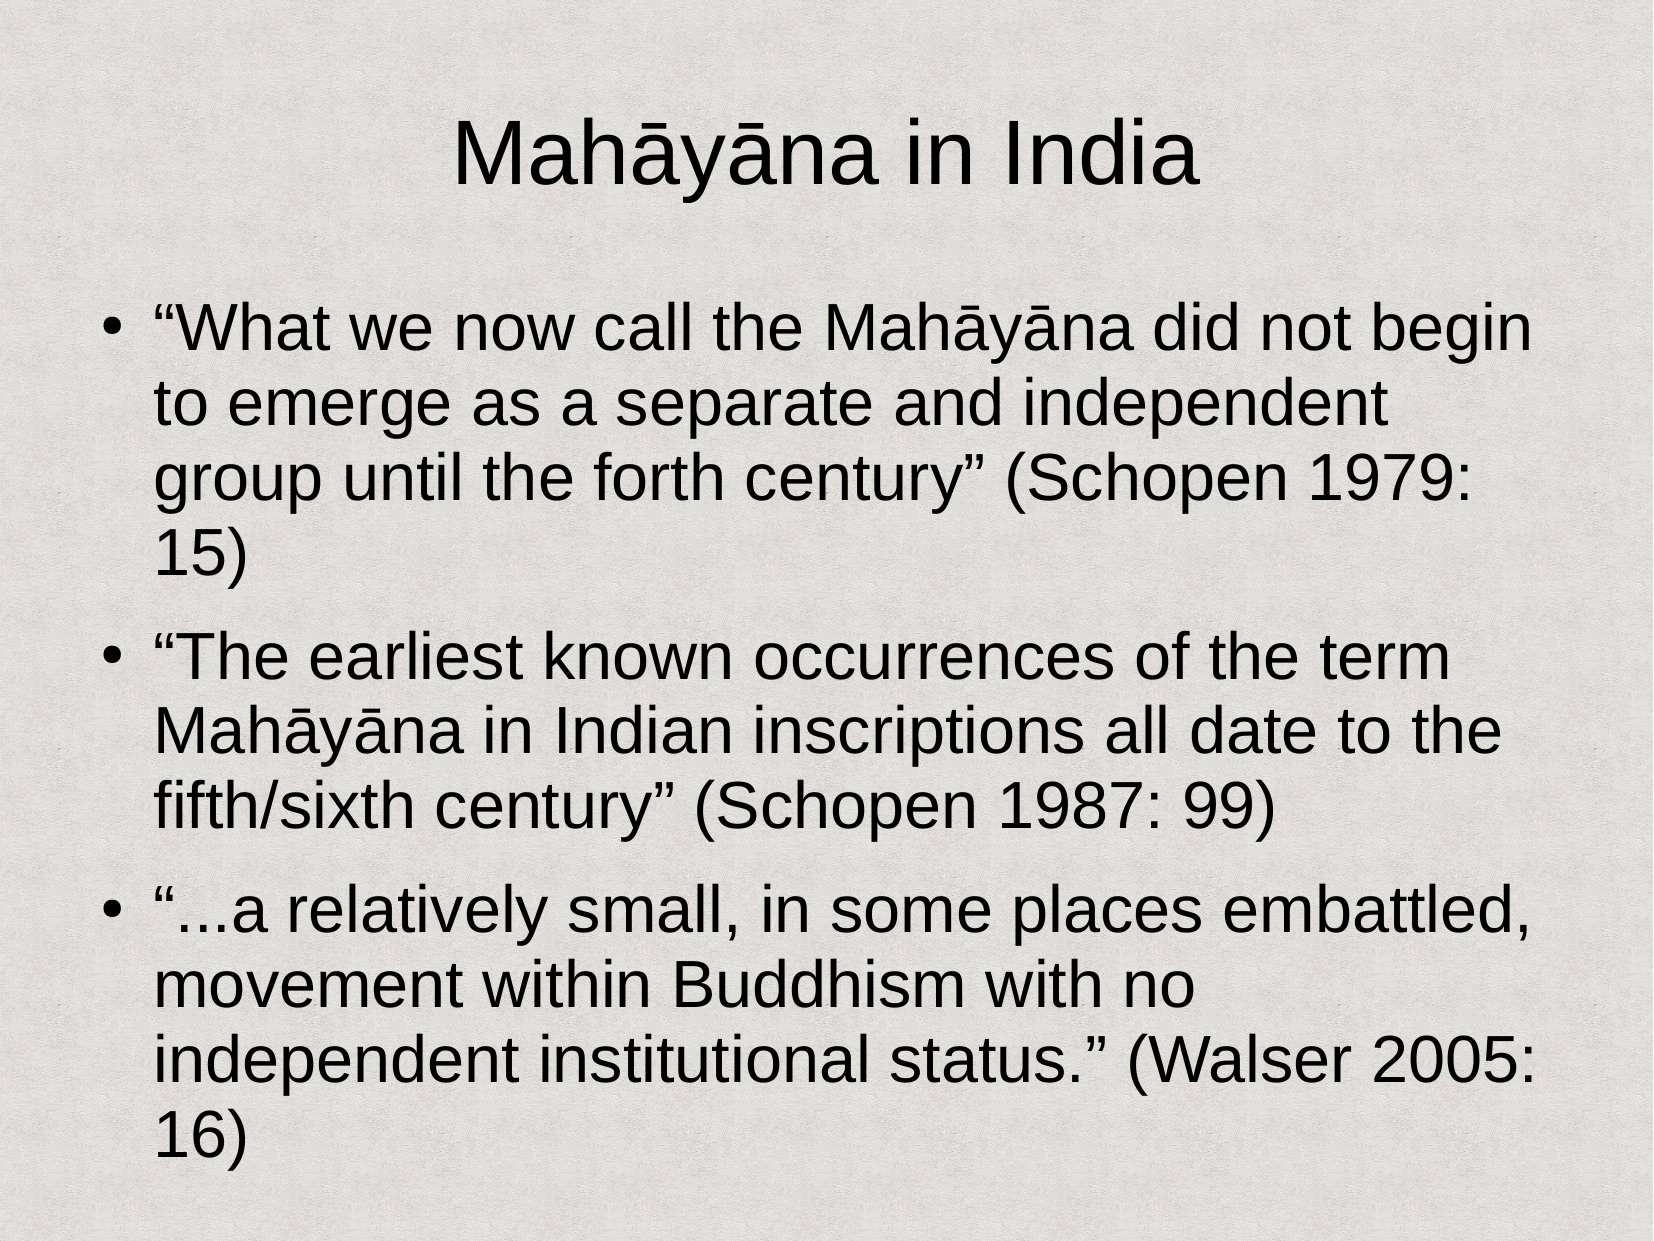

# Mahāyāna in India
“What we now call the Mahāyāna did not begin to emerge as a separate and independent group until the forth century” (Schopen 1979: 15)
“The earliest known occurrences of the term Mahāyāna in Indian inscriptions all date to the fifth/sixth century” (Schopen 1987: 99)
“...a relatively small, in some places embattled, movement within Buddhism with no independent institutional status.” (Walser 2005: 16)